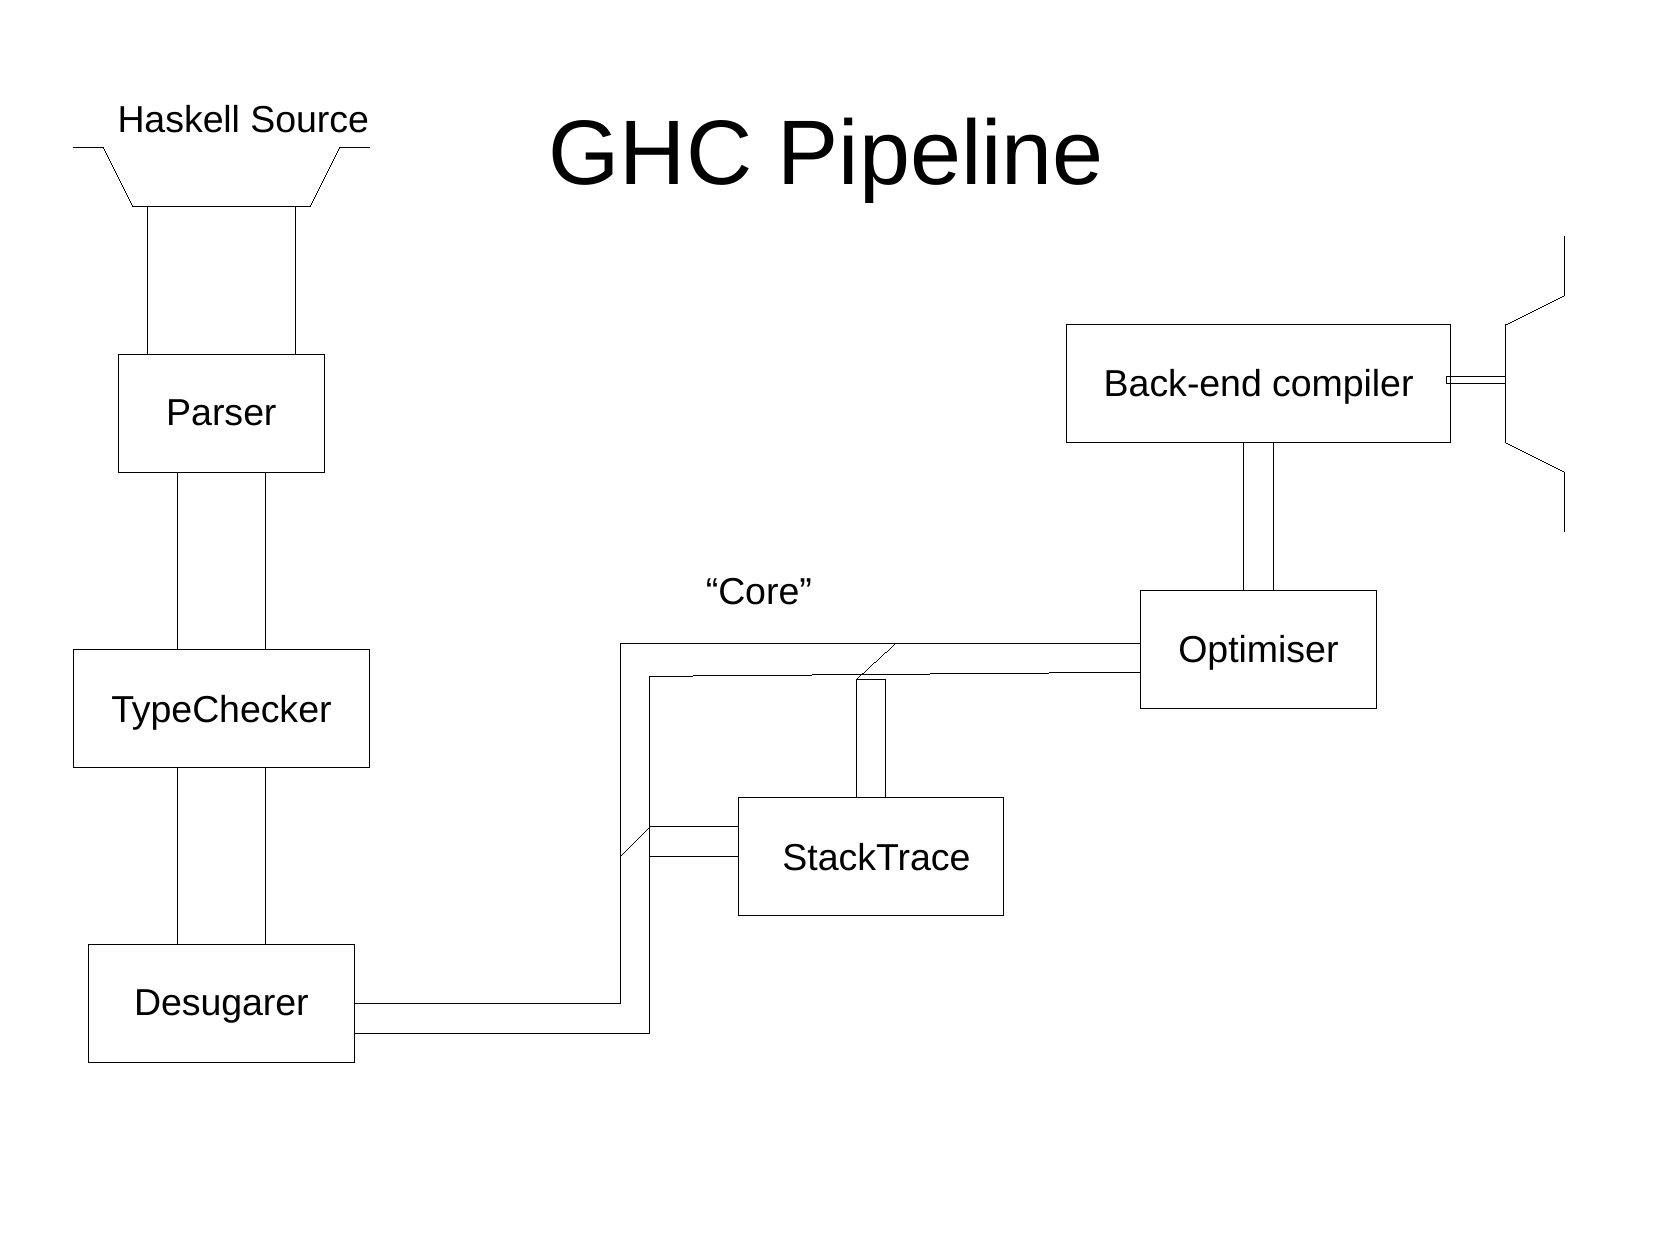

# GHC Pipeline
Haskell Source
Back-end compiler
Parser
“Core”
Optimiser
TypeChecker
StackTrace
Desugarer
Expr b
 = Var	 Id
 | Lit Literal
 | App (Expr b) (Arg b)
 | Lam b (Expr b)
 | Let (Bind b) (Expr b)
 | Case (Expr b) b Type [Alt b]
 | Cast (Expr b) Coercion
 | Note Note (Expr b)
 | Type Type